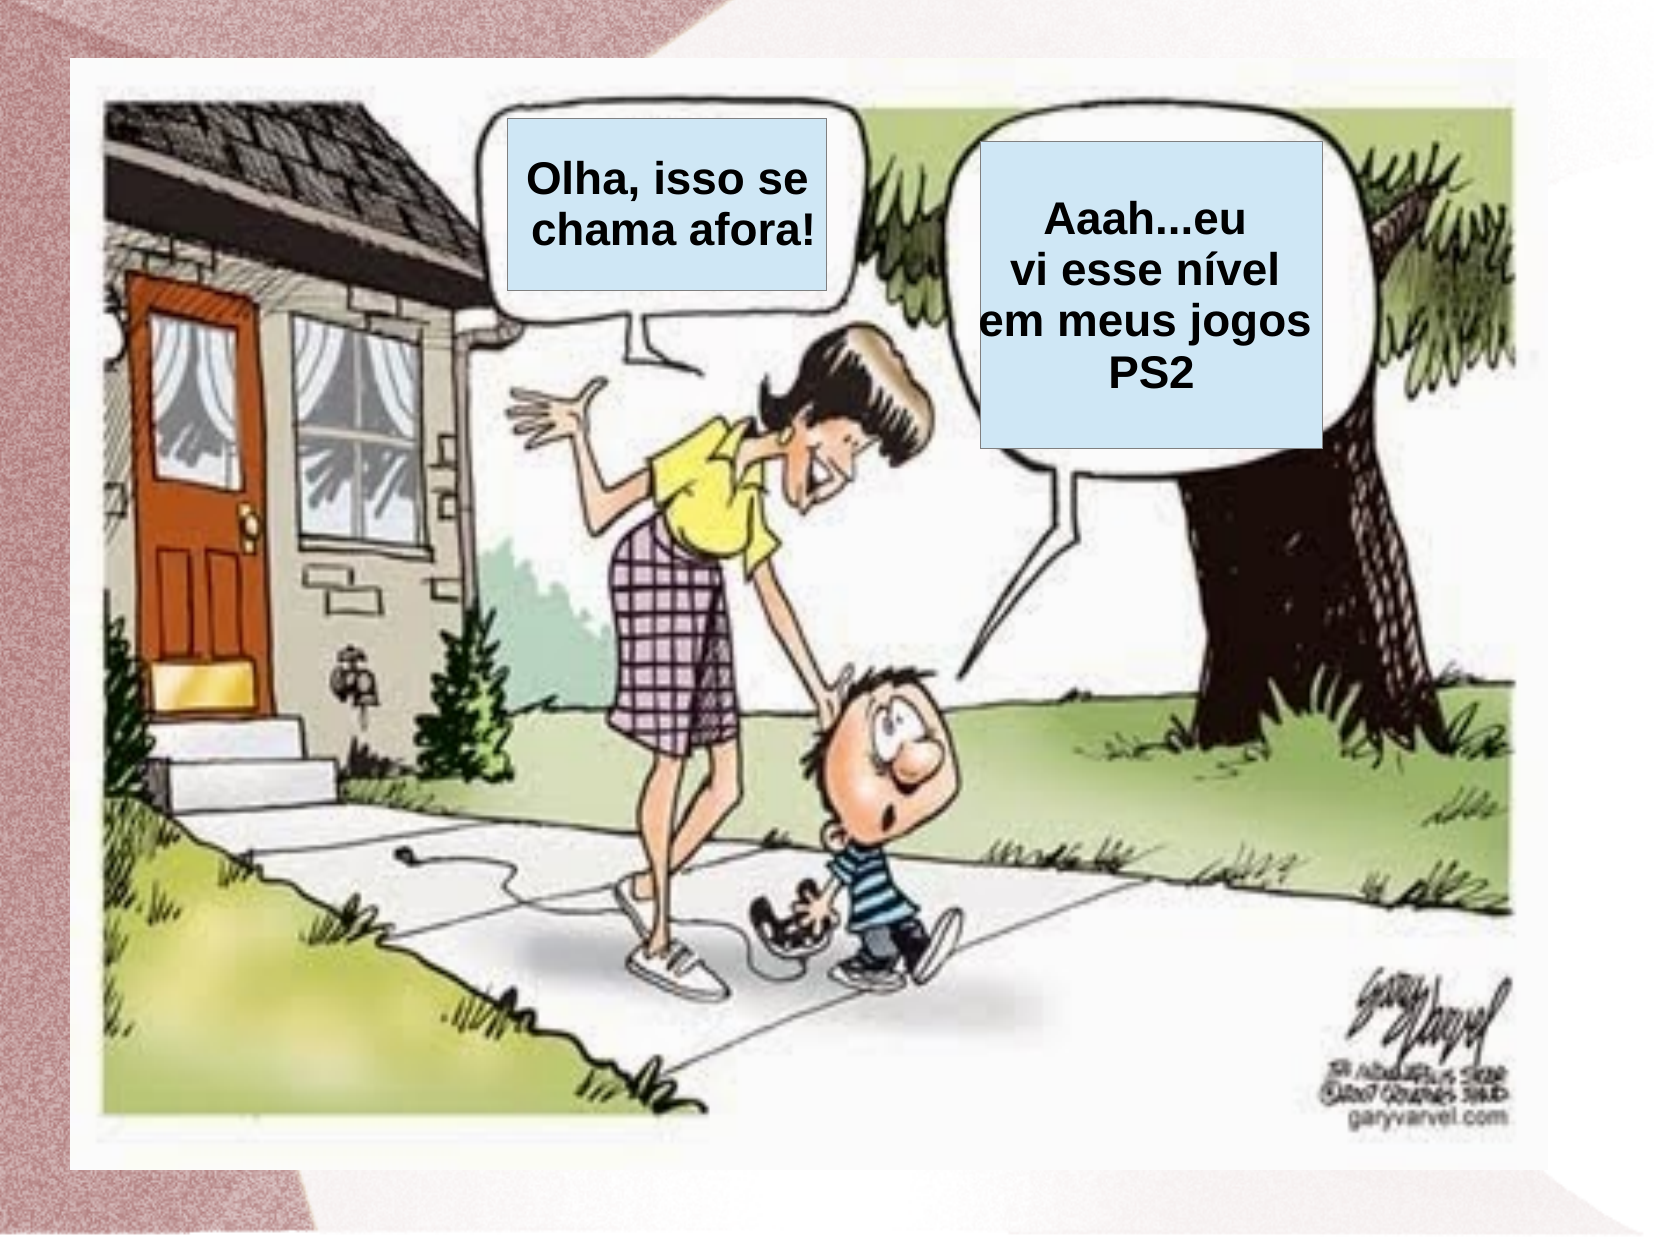

#
Olha, isso se
 chama afora!
Aaah...eu
vi esse nível
em meus jogos
PS2